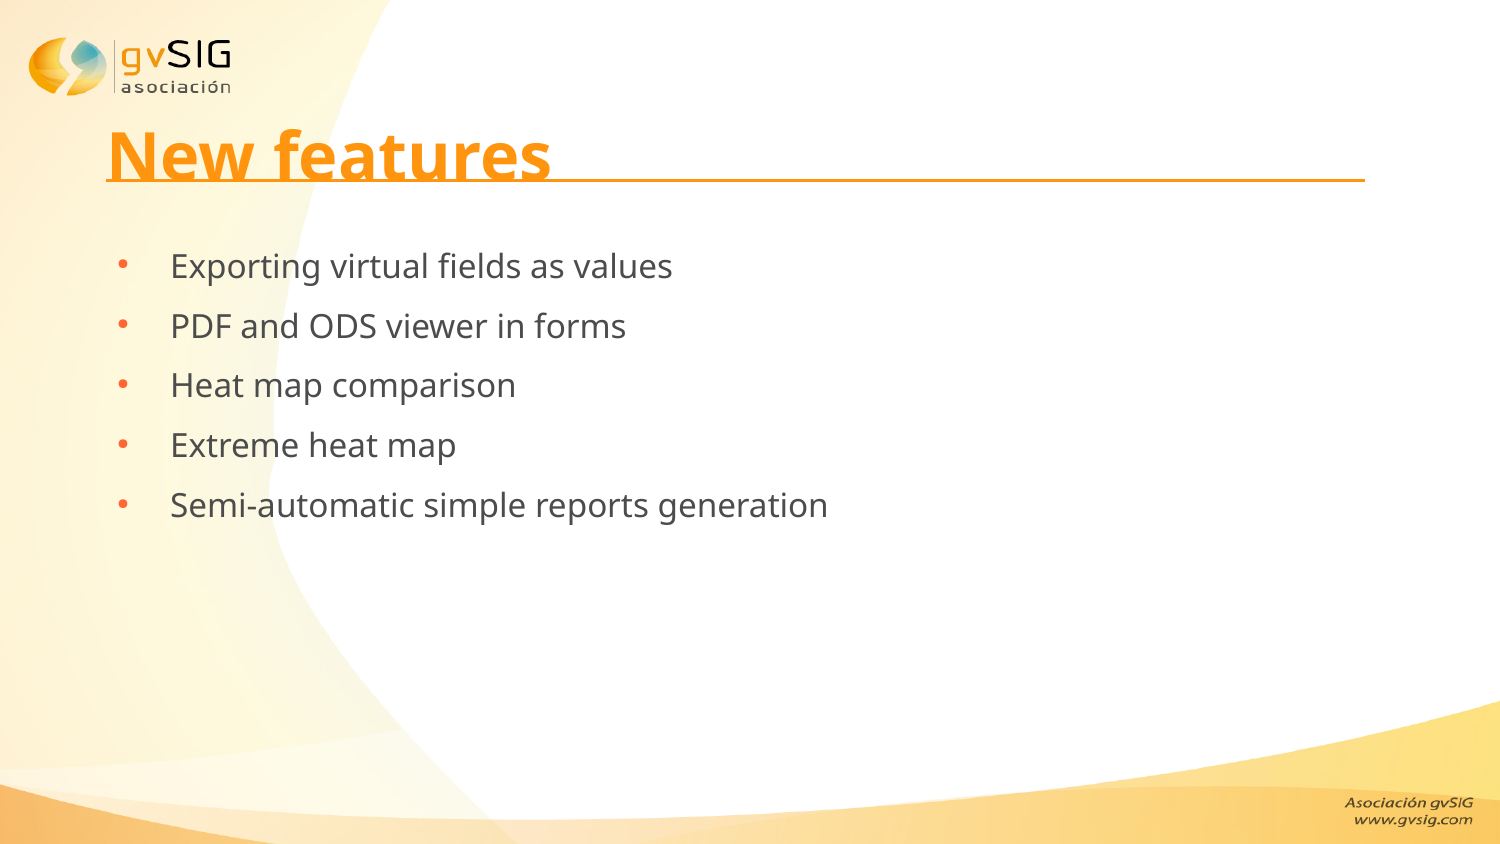

# New features
Exporting virtual fields as values
PDF and ODS viewer in forms
Heat map comparison
Extreme heat map
Semi-automatic simple reports generation